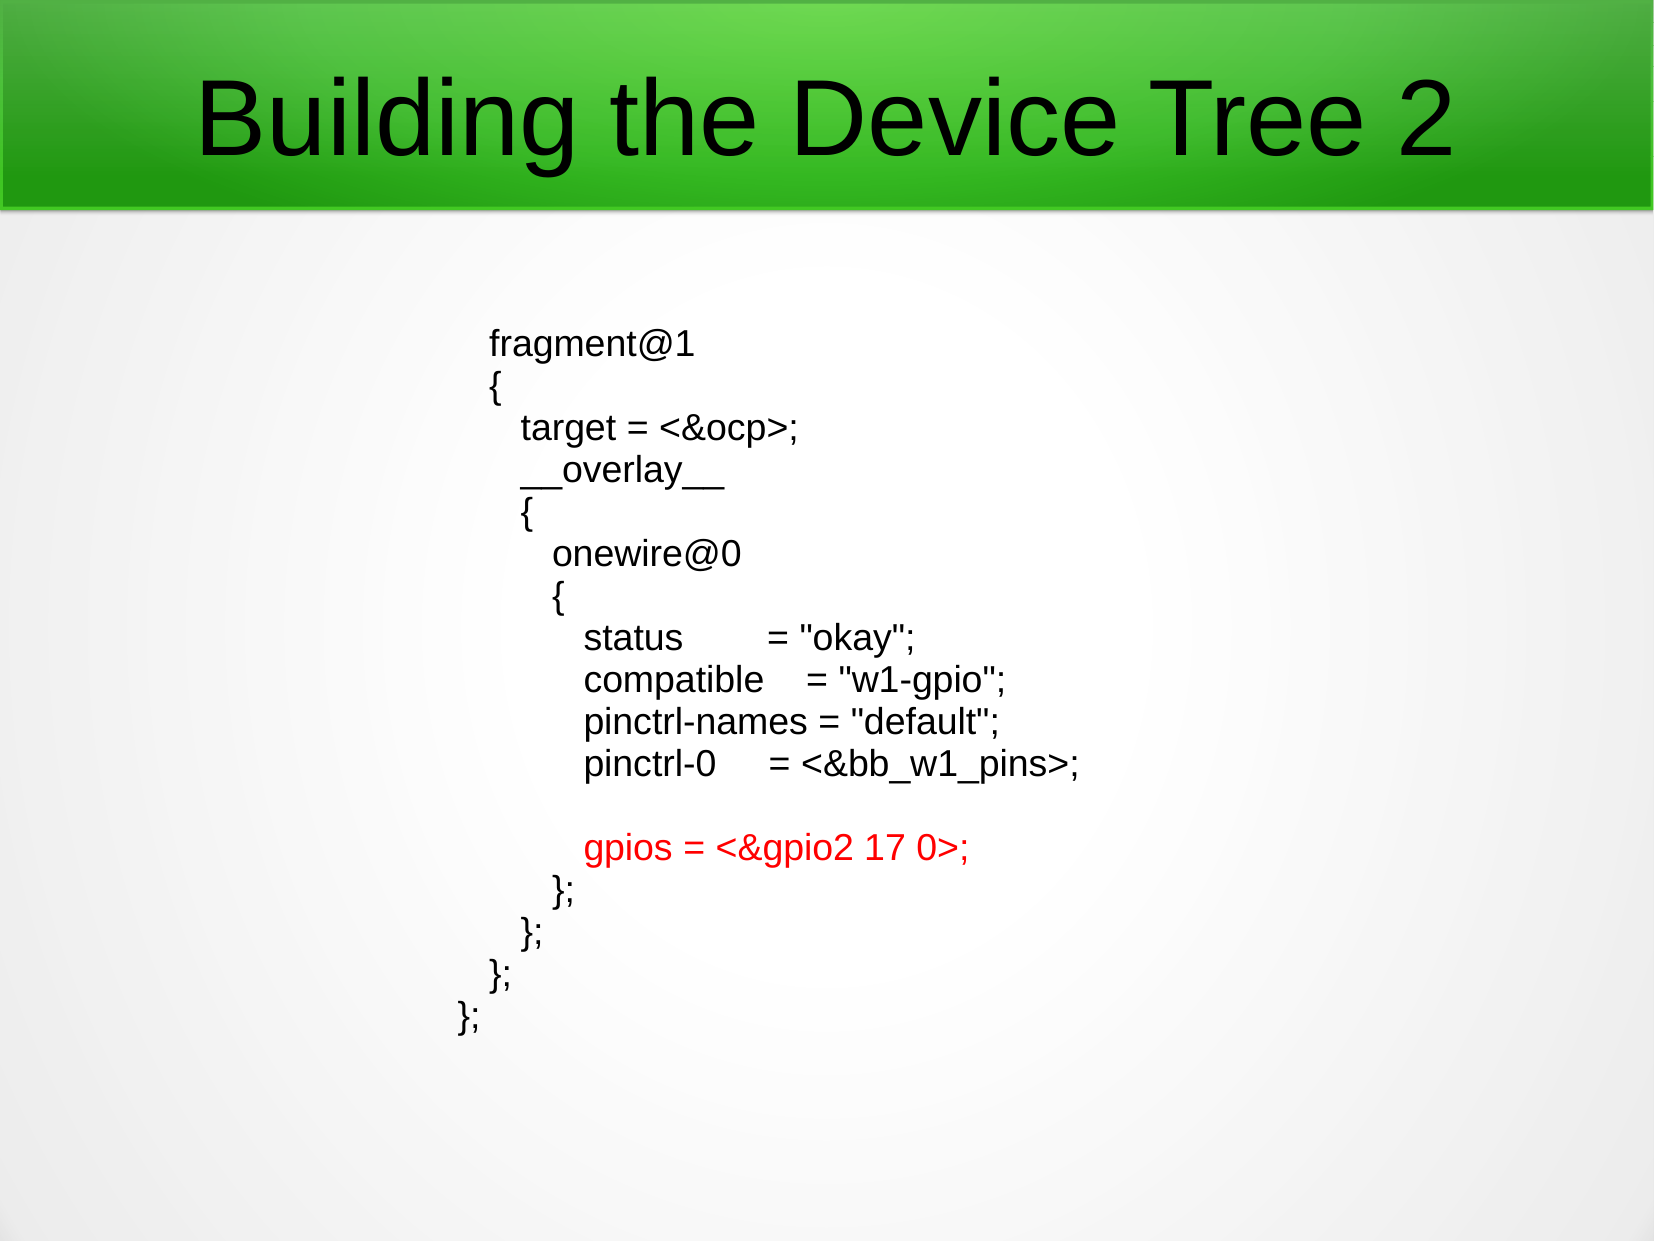

# Building the Device Tree 2
 fragment@1
 {
 target = <&ocp>;
 __overlay__
 {
 onewire@0
 {
 status = "okay";
 compatible = "w1-gpio";
 pinctrl-names = "default";
 pinctrl-0 = <&bb_w1_pins>;
 gpios = <&gpio2 17 0>;
 };
 };
 };
};